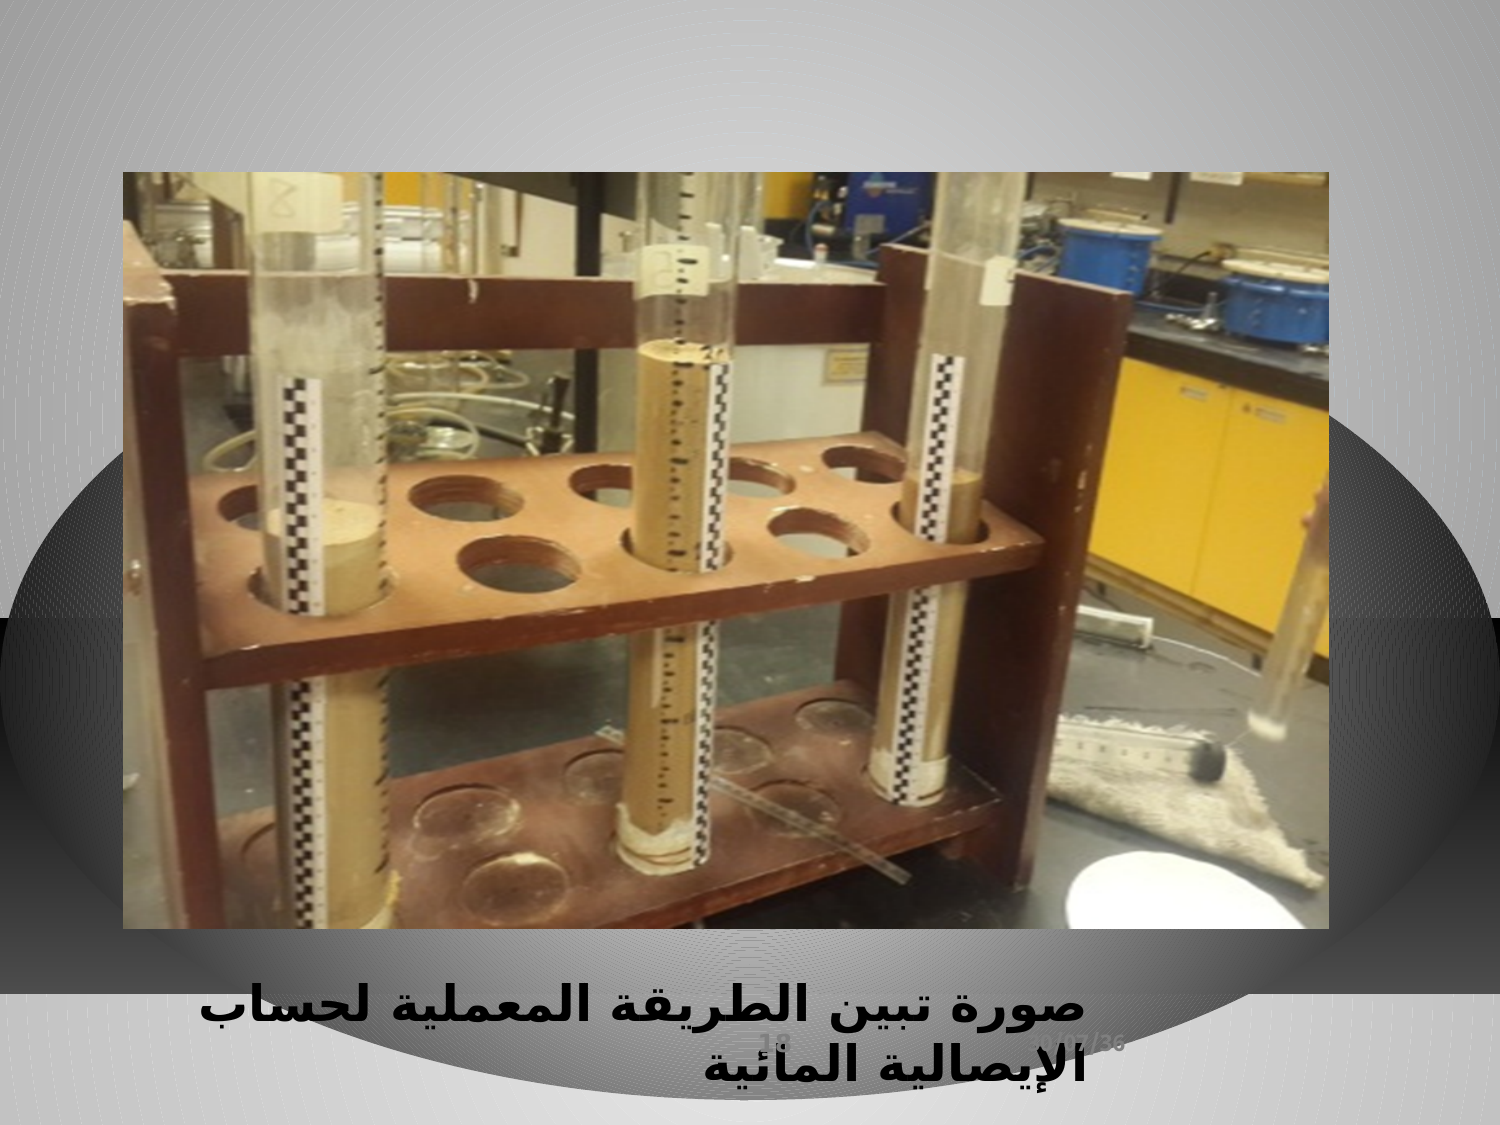

صورة تبين الطريقة المعملية لحساب الإيصالية المائية
30/07/36